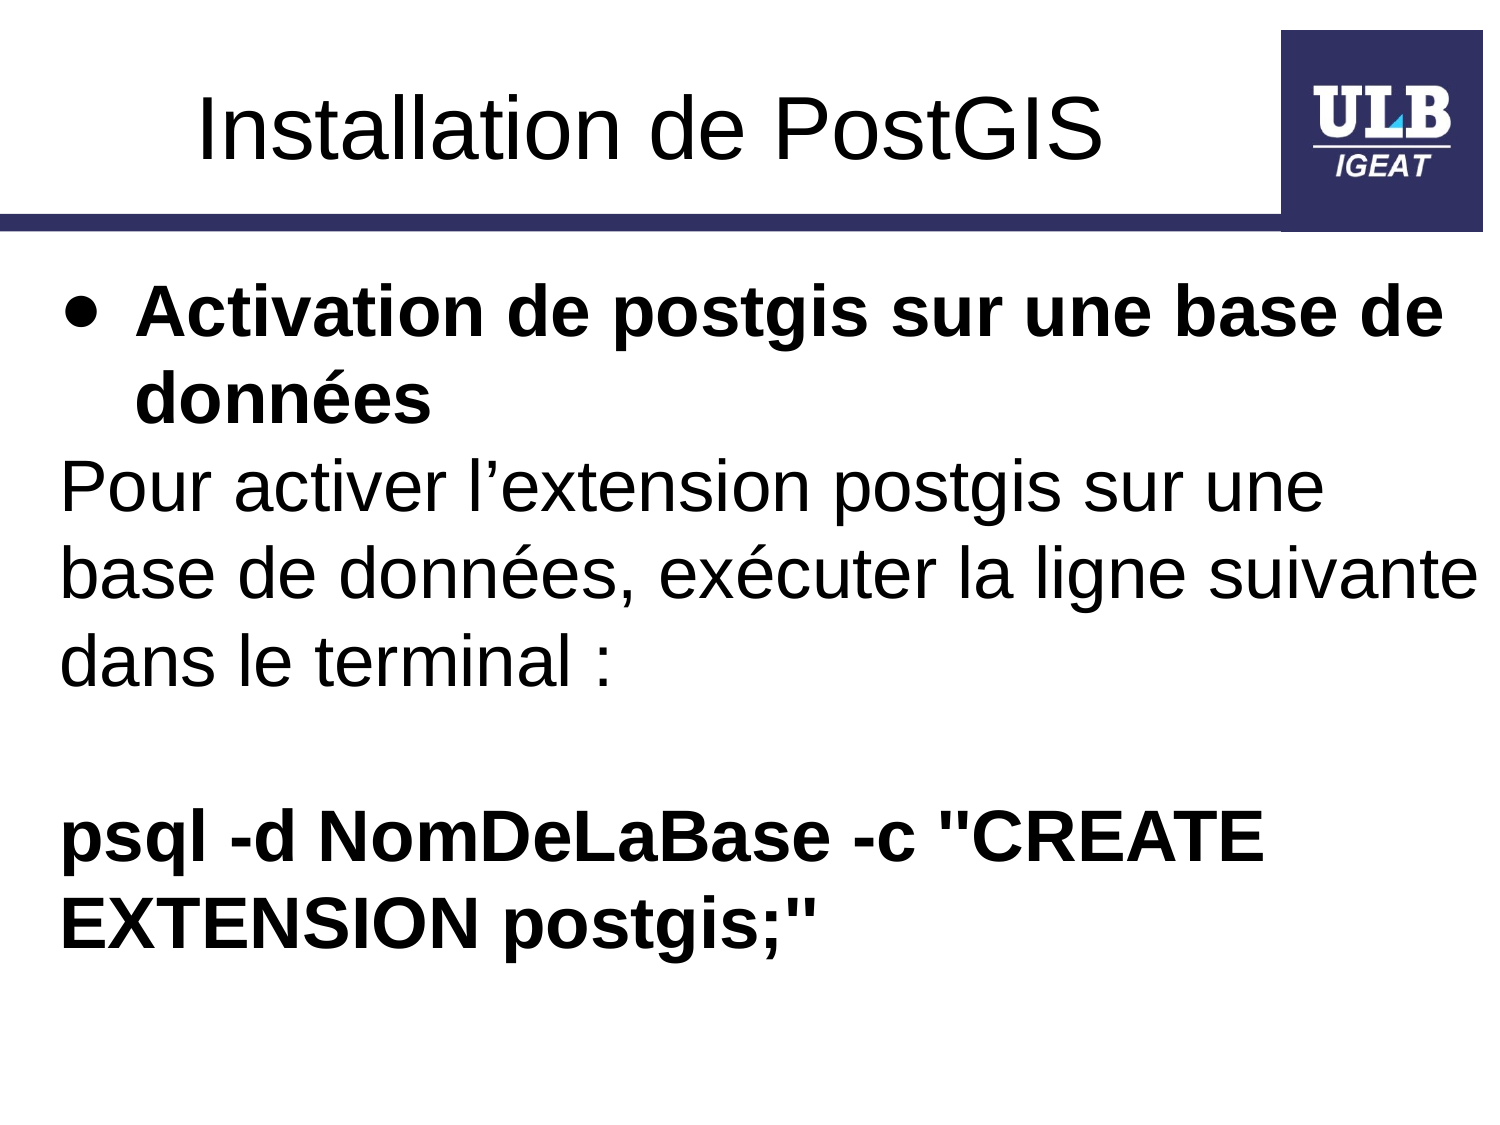

# Installation de PostGIS
Activation de postgis sur une base de données
Pour activer l’extension postgis sur une base de données, exécuter la ligne suivante dans le terminal :
psql -d NomDeLaBase -c ''CREATE EXTENSION postgis;''